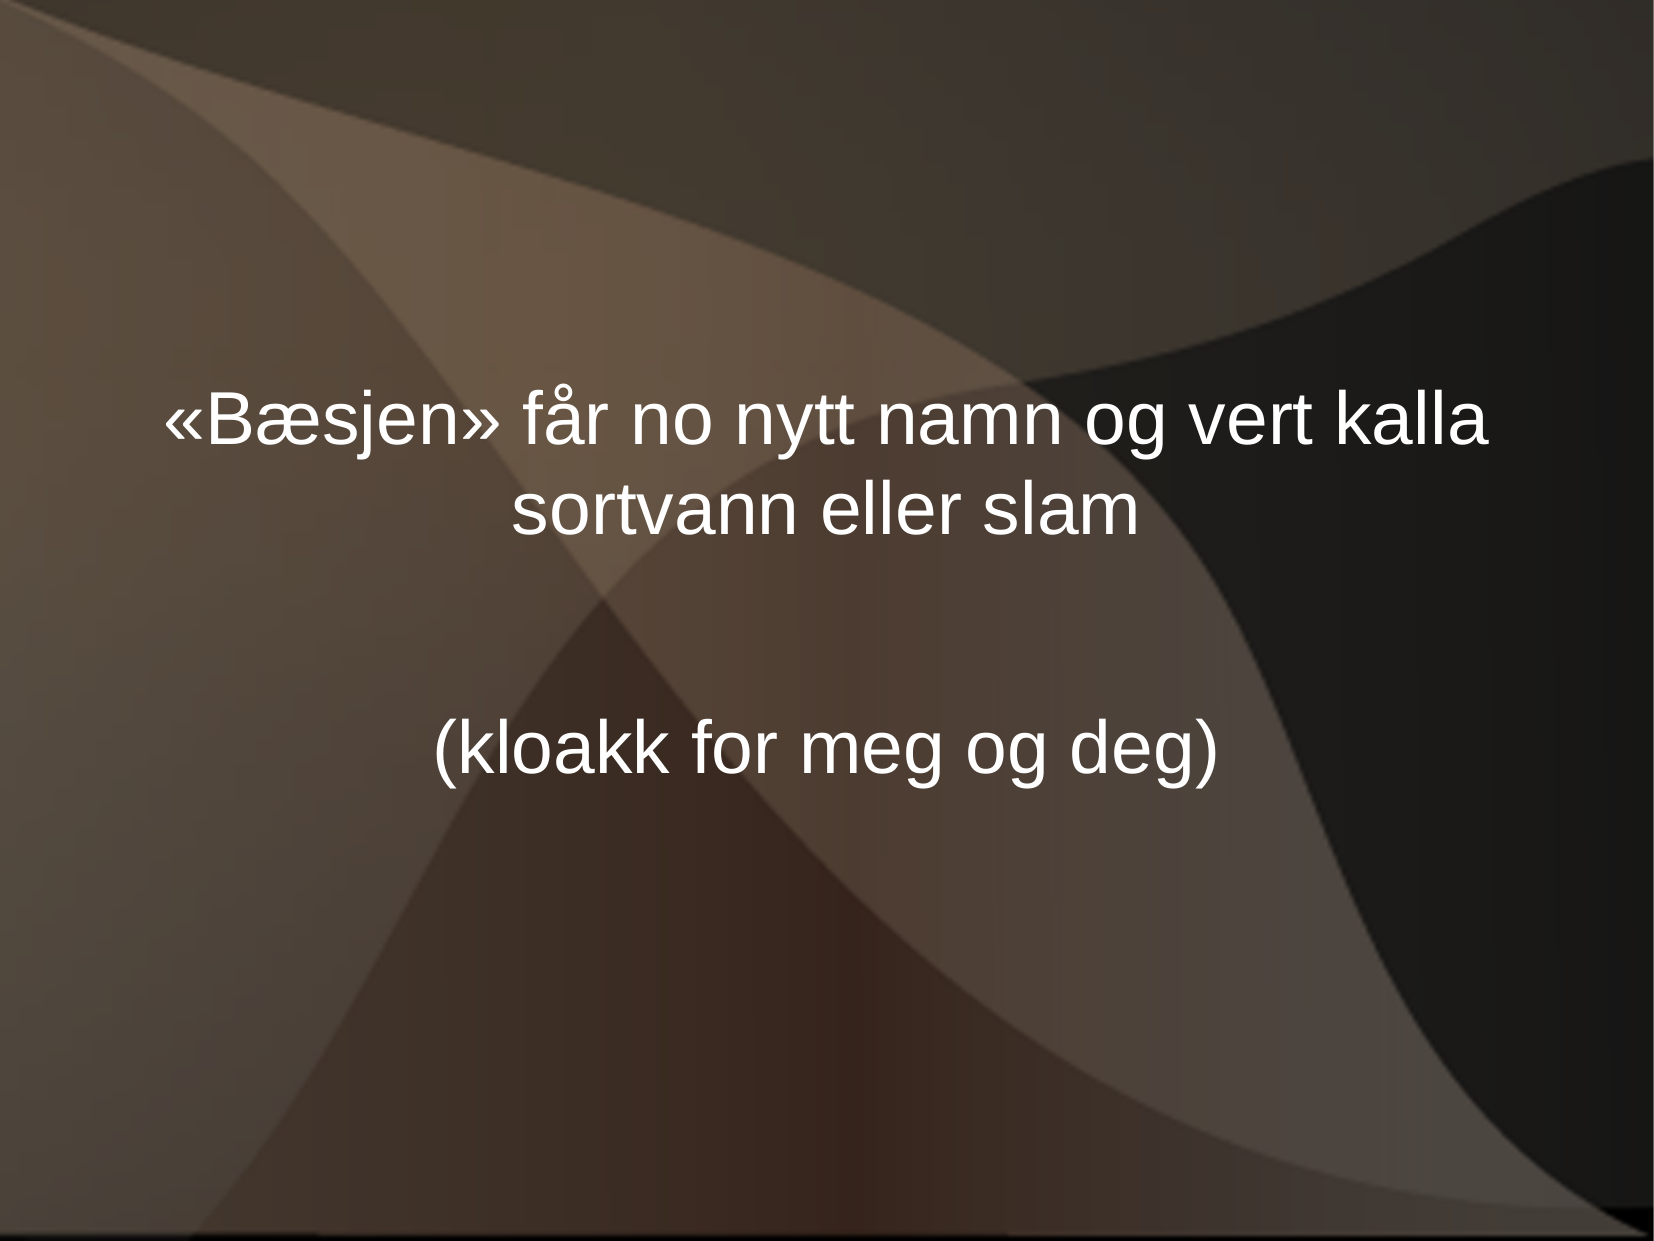

# «Bæsjen» får no nytt namn og vert kalla sortvann eller slam
(kloakk for meg og deg)